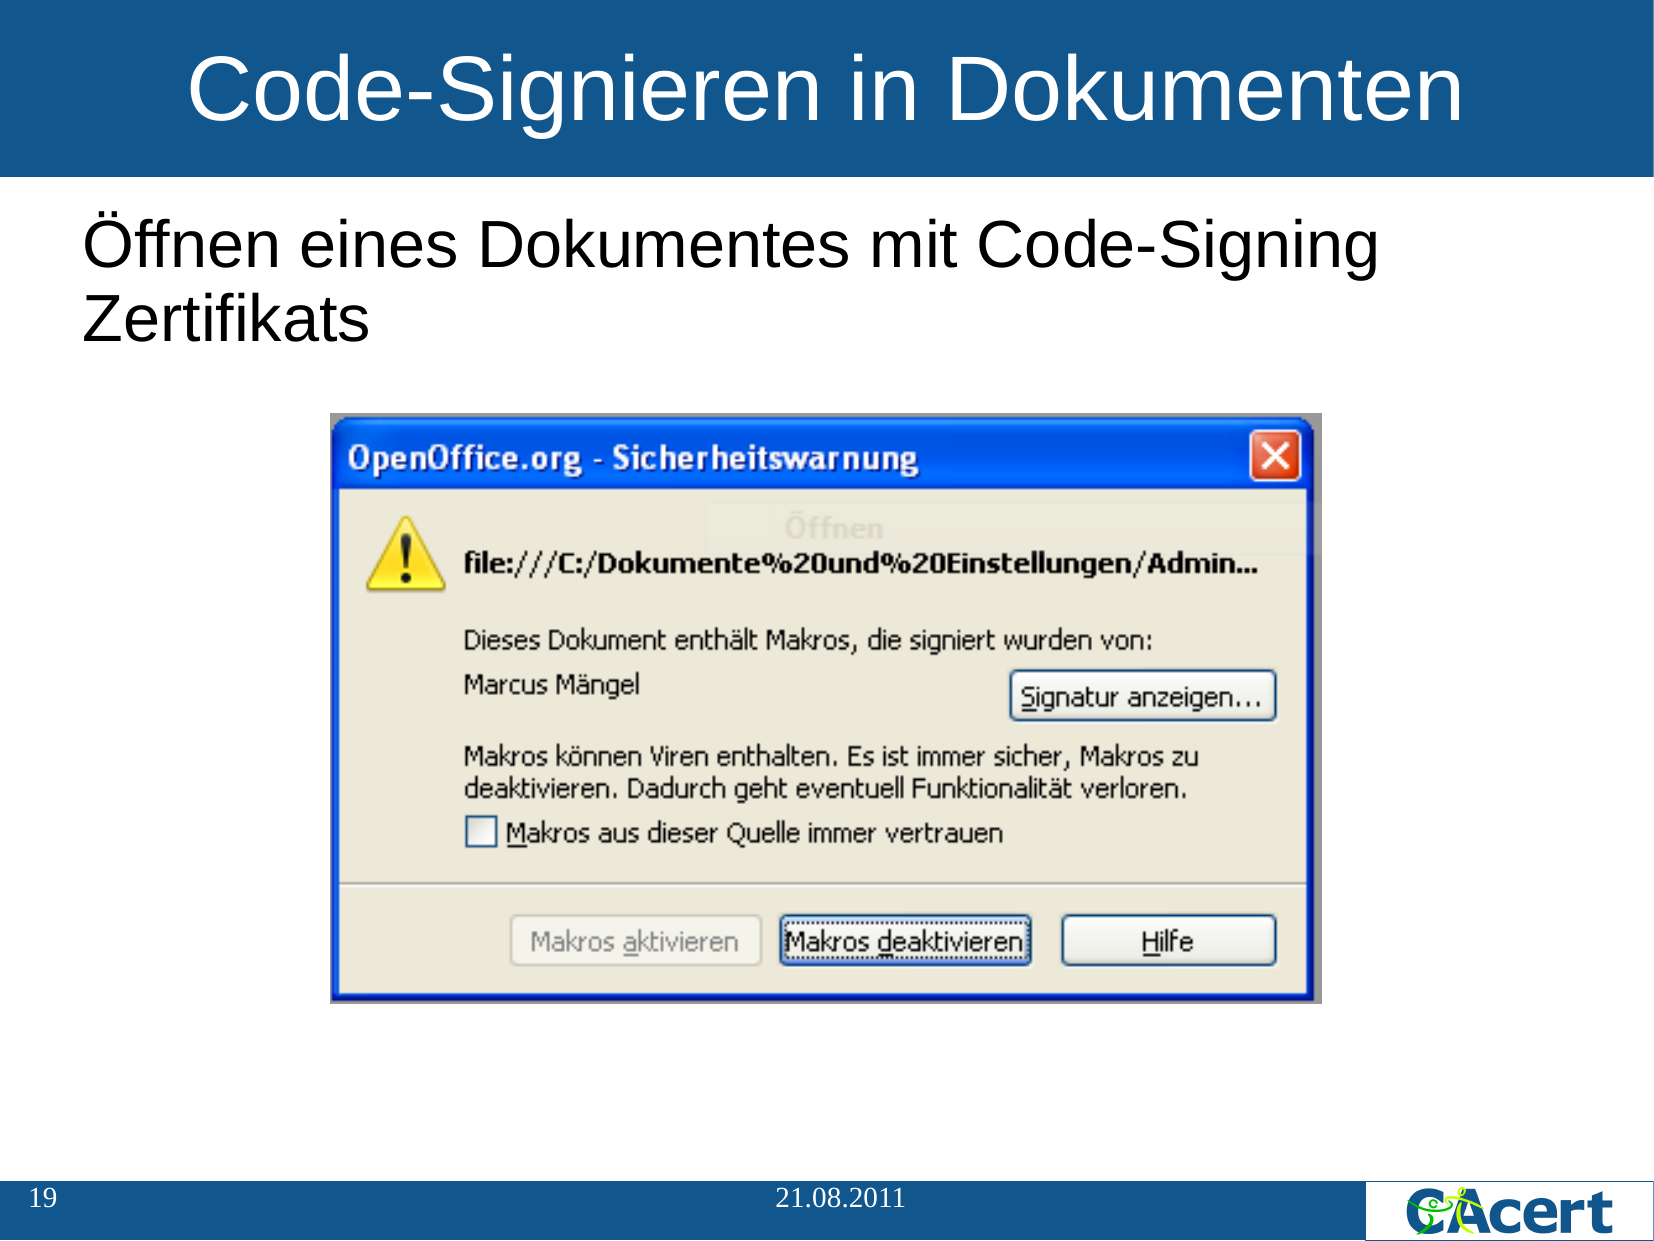

# Code-Signieren in Dokumenten
Öffnen eines Dokumentes mit Code-Signing Zertifikats
19
21.08.2011